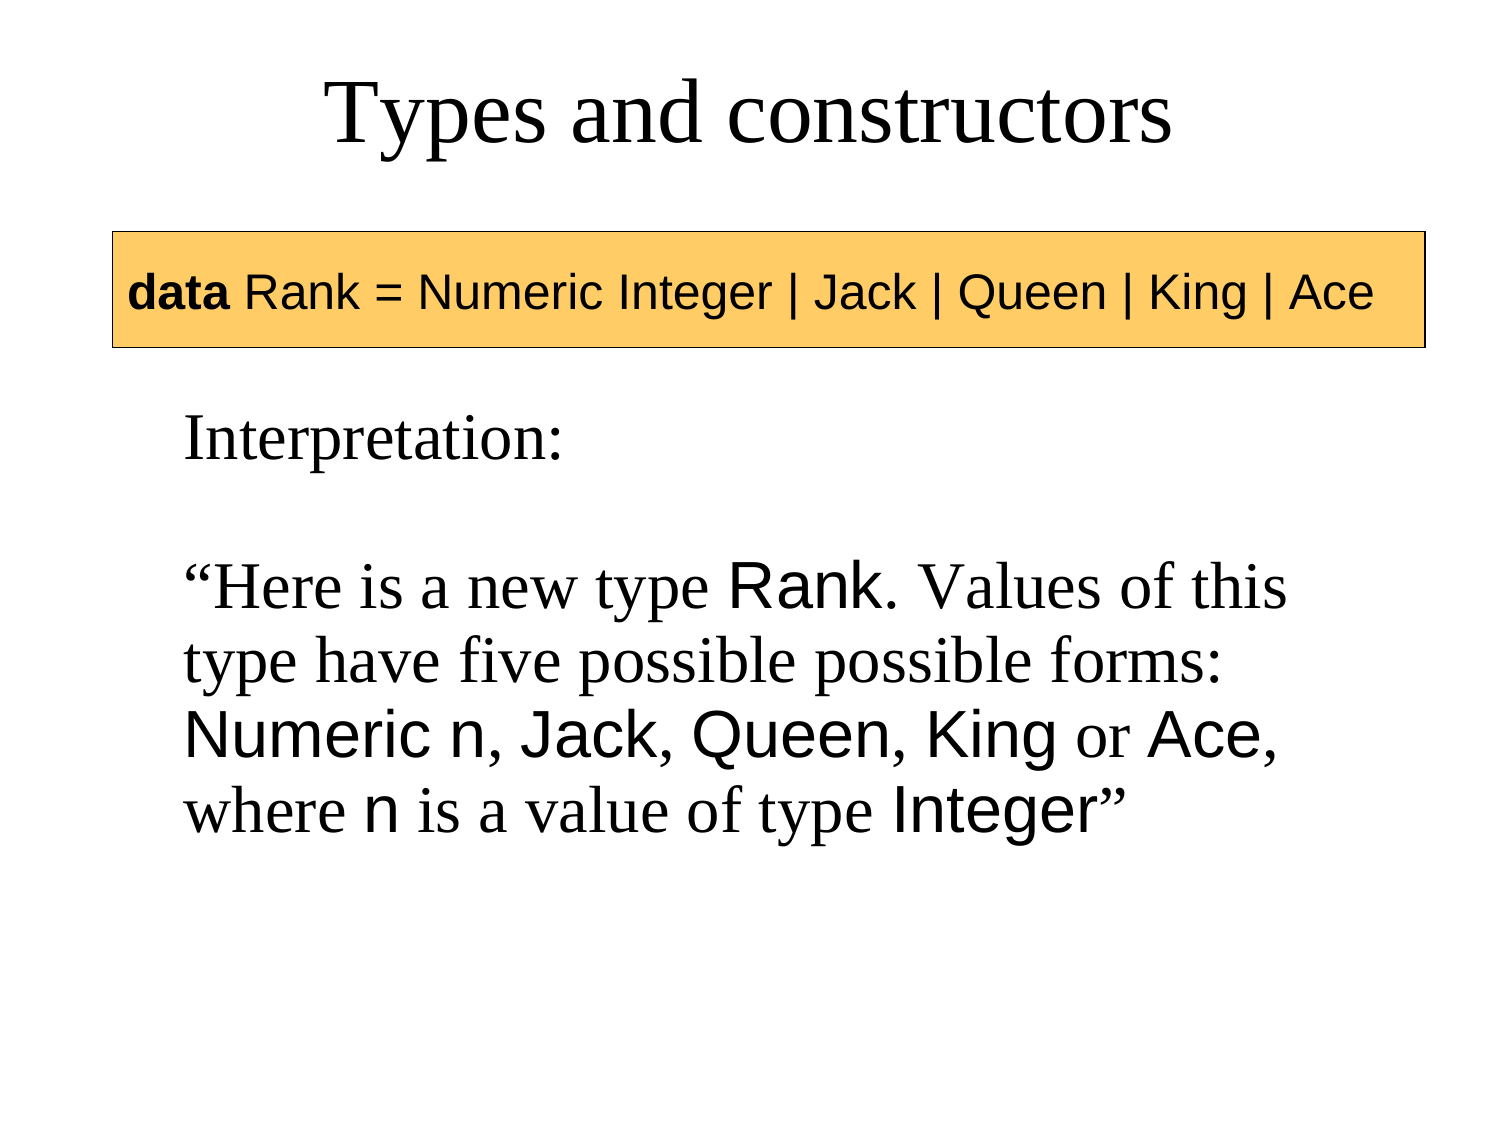

# Types and constructors
data Rank = Numeric Integer | Jack | Queen | King | Ace
Interpretation:
“Here is a new type Rank. Values of this type have five possible possible forms: Numeric n, Jack, Queen, King or Ace, where n is a value of type Integer”